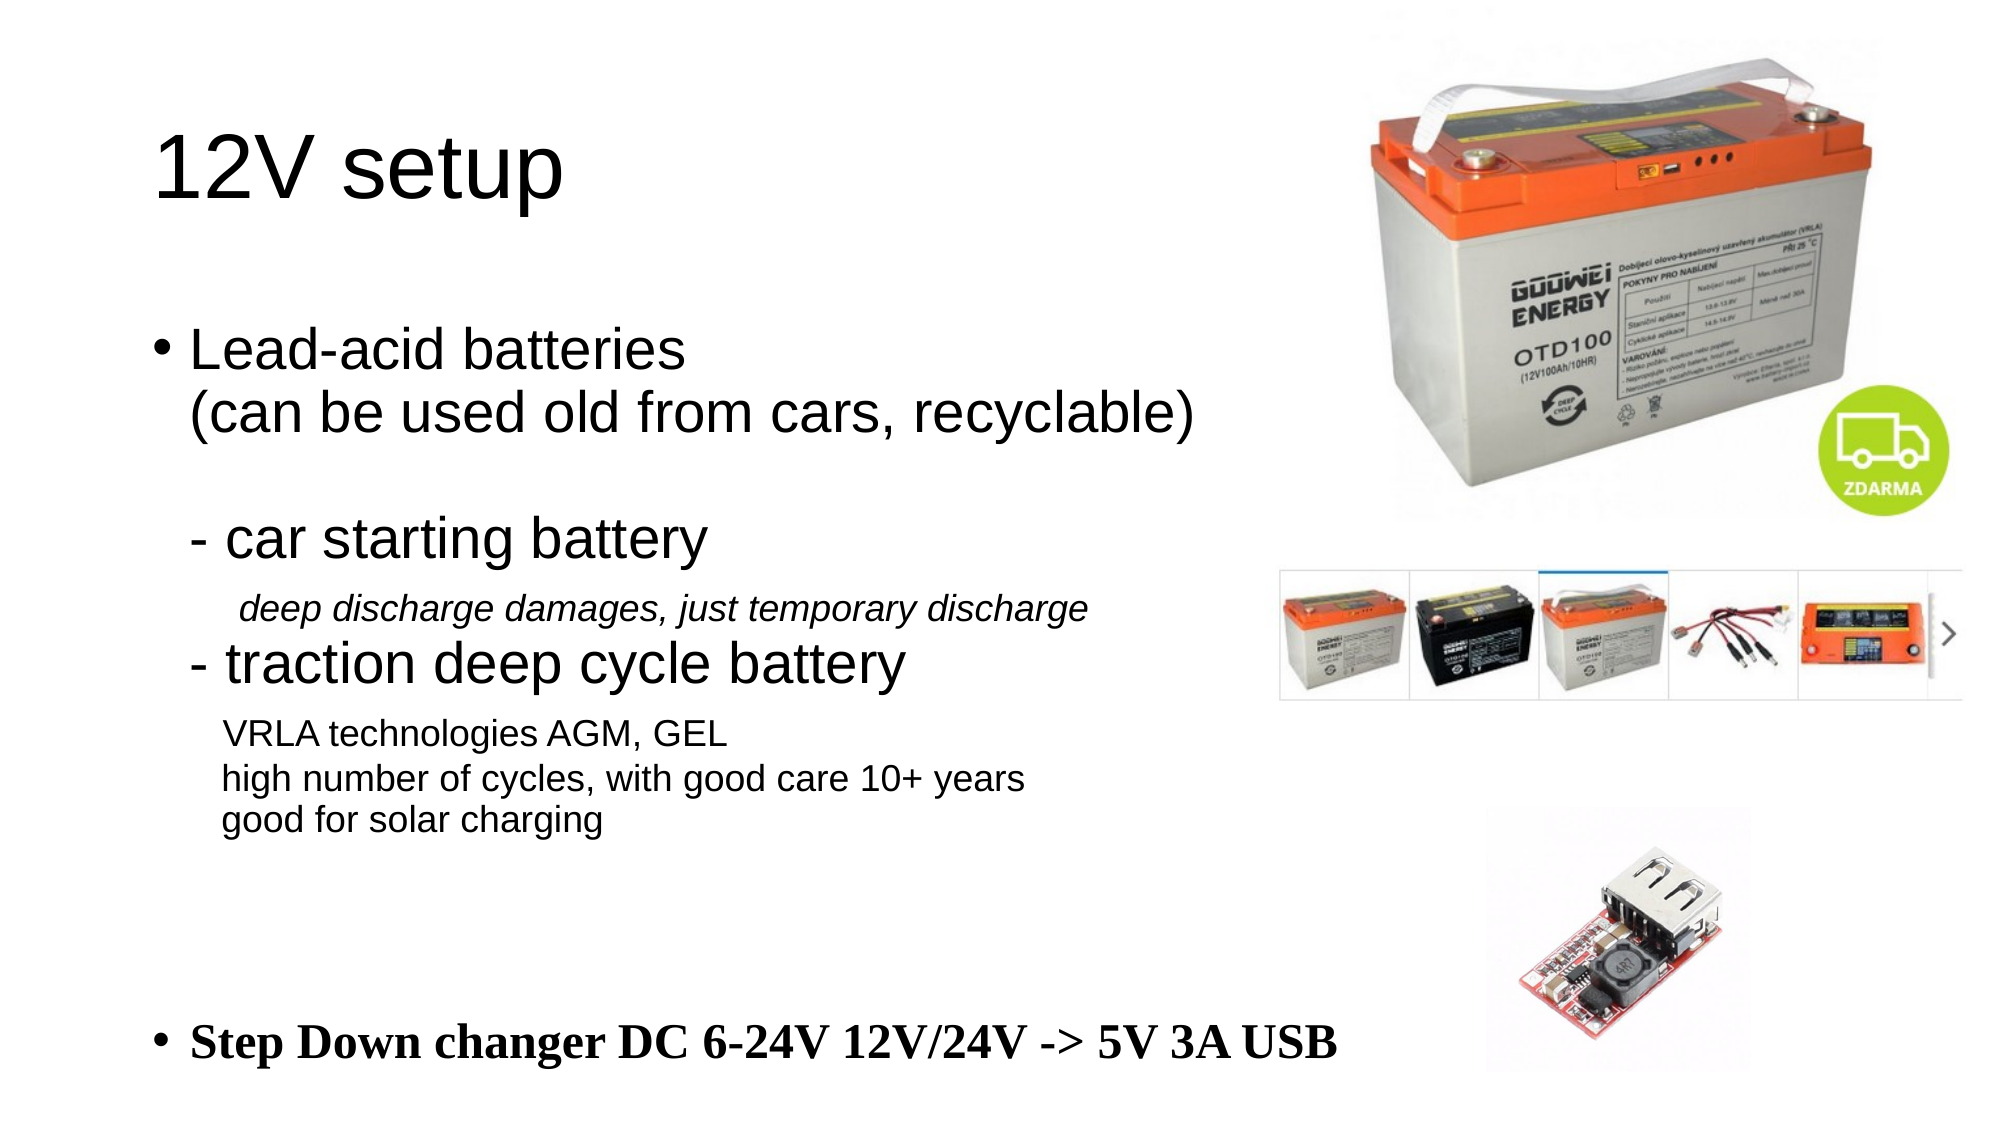

# 12V setup
Lead-acid batteries
(can be used old from cars, recyclable)
- car starting battery
 deep discharge damages, just temporary discharge
- traction deep cycle battery
 VRLA technologies AGM, GEL
 high number of cycles, with good care 10+ years
 good for solar charging
Step Down changer DC 6-24V 12V/24V -> 5V 3A USB